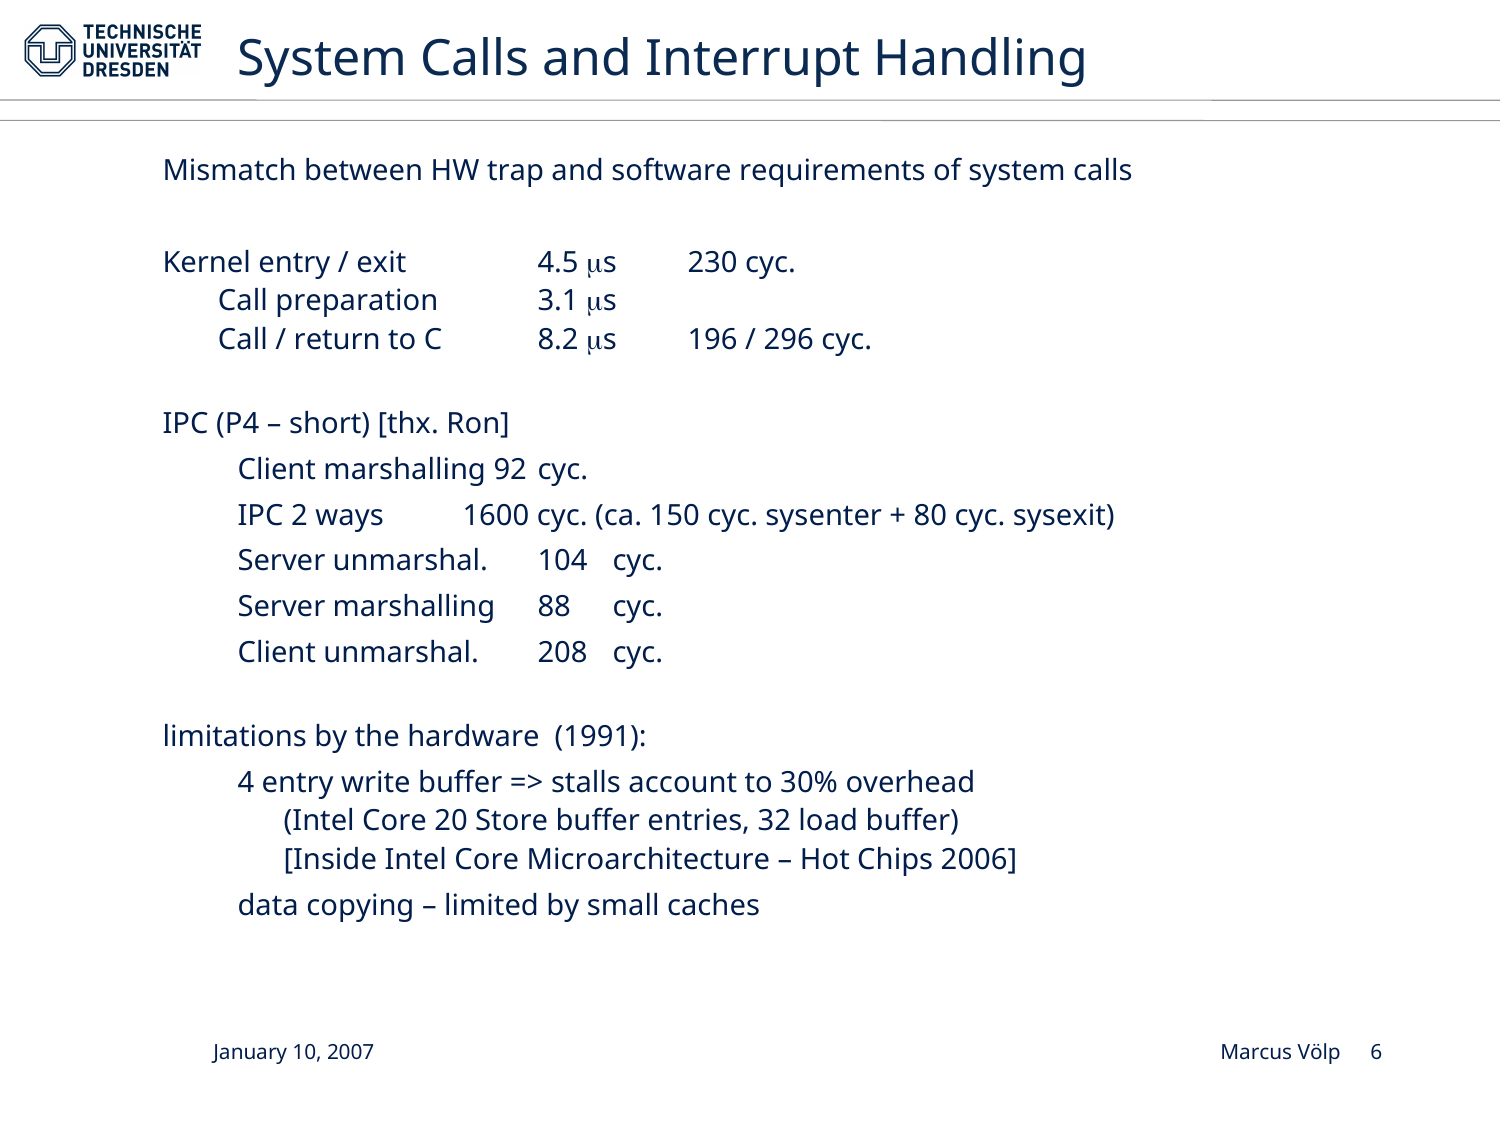

# System Calls and Interrupt Handling
Mismatch between HW trap and software requirements of system calls
Kernel entry / exit		4.5 ms	230 cyc.
Call preparation		3.1 ms
Call / return to C		8.2 ms	196 / 296 cyc.
IPC (P4 – short) [thx. Ron]
Client marshalling 92 	cyc.
IPC 2 ways		1600 cyc. (ca. 150 cyc. sysenter + 80 cyc. sysexit)
Server unmarshal.	104	cyc.
Server marshalling	88	cyc.
Client unmarshal.	208	cyc.
limitations by the hardware (1991):
4 entry write buffer => stalls account to 30% overhead
(Intel Core 20 Store buffer entries, 32 load buffer)
[Inside Intel Core Microarchitecture – Hot Chips 2006]
data copying – limited by small caches